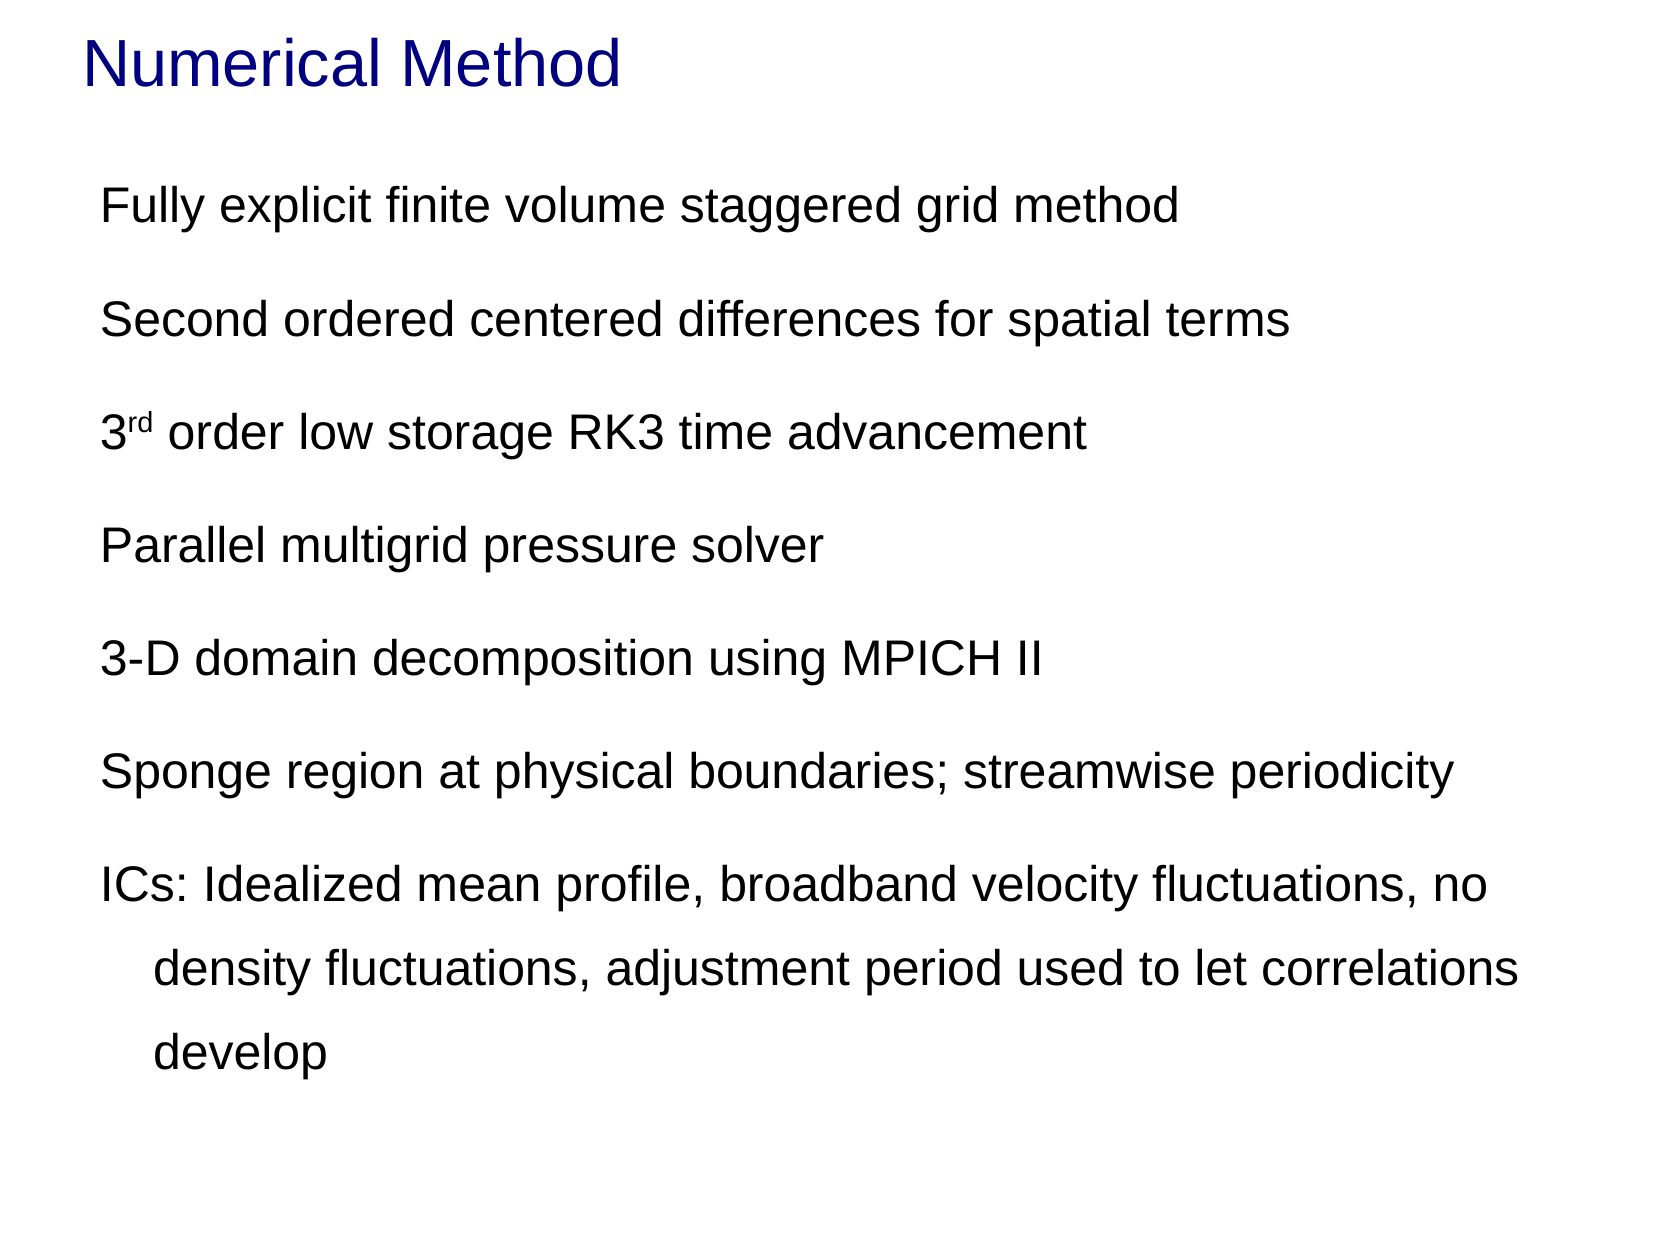

# Numerical Method
Fully explicit finite volume staggered grid method
Second ordered centered differences for spatial terms
3rd order low storage RK3 time advancement
Parallel multigrid pressure solver
3-D domain decomposition using MPICH II
Sponge region at physical boundaries; streamwise periodicity
ICs: Idealized mean profile, broadband velocity fluctuations, no density fluctuations, adjustment period used to let correlations develop